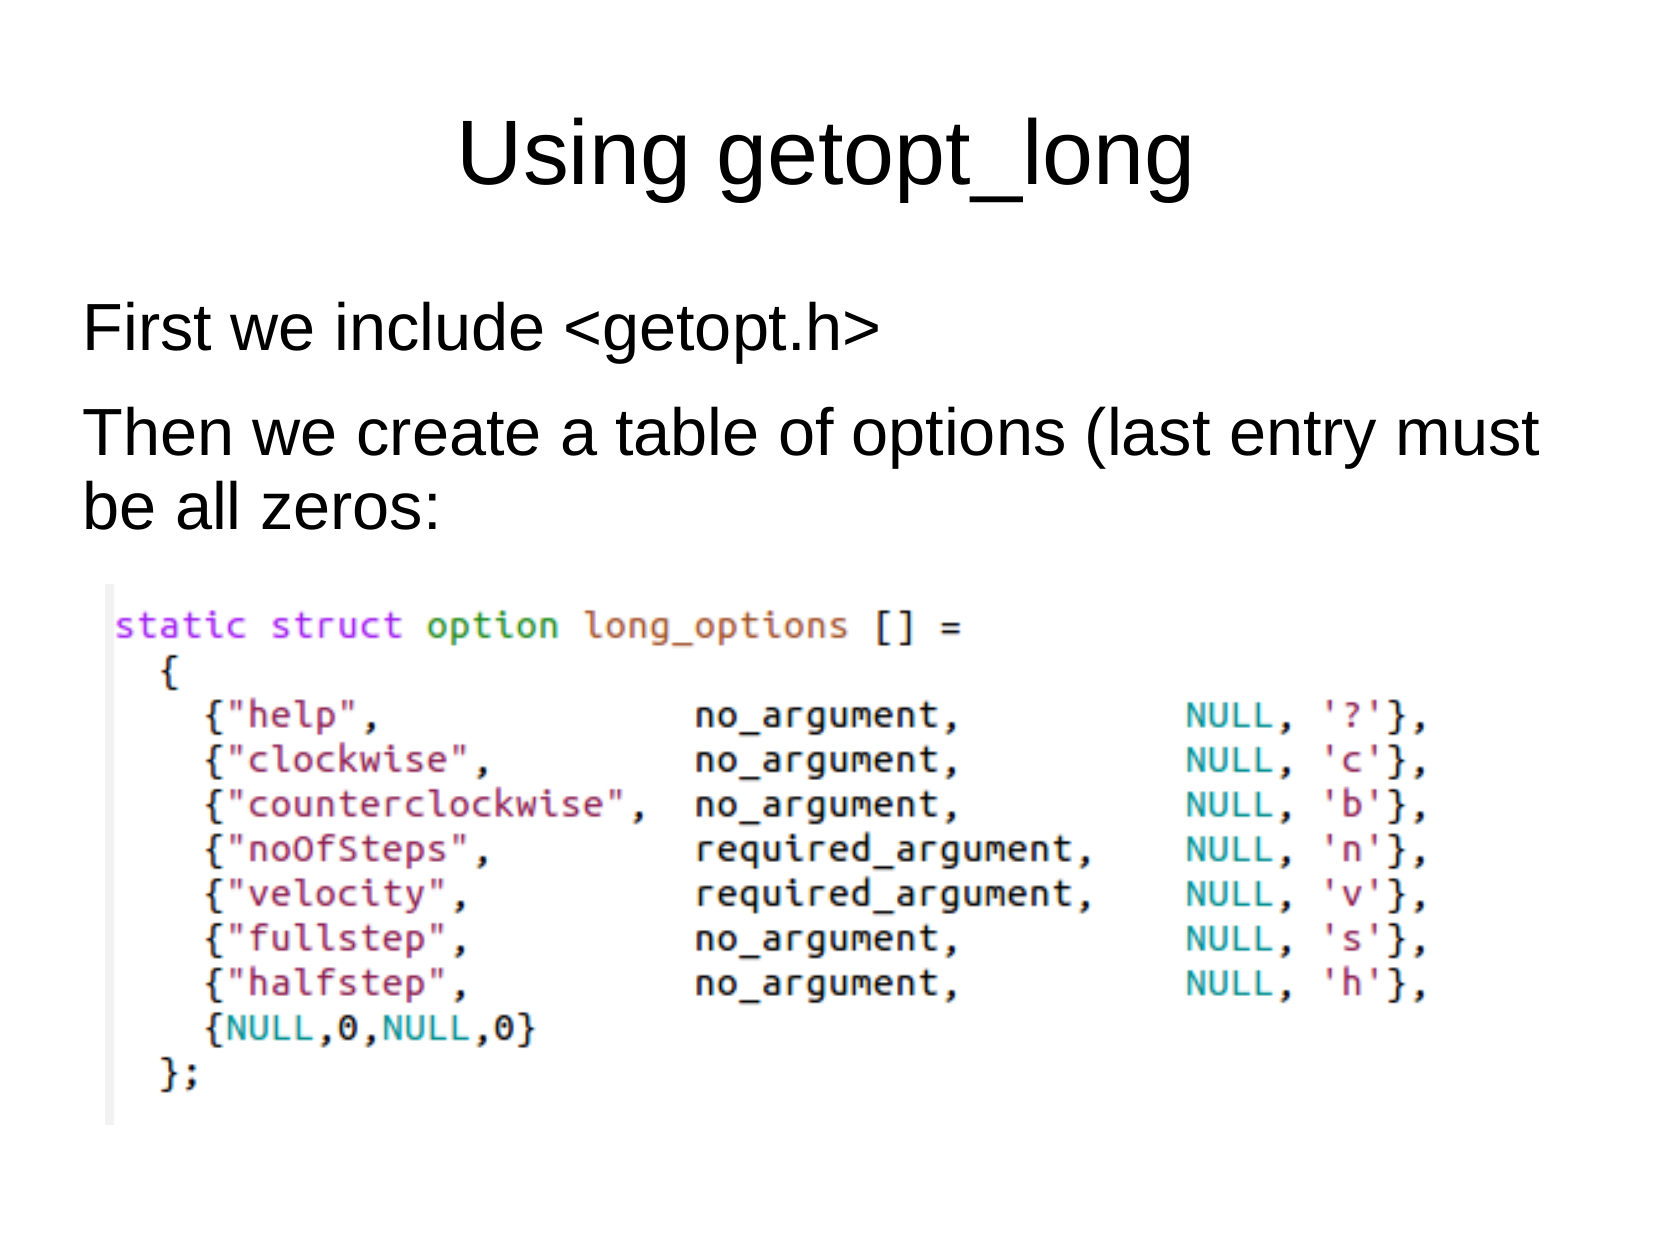

# Using getopt_long
First we include <getopt.h>
Then we create a table of options (last entry must be all zeros: